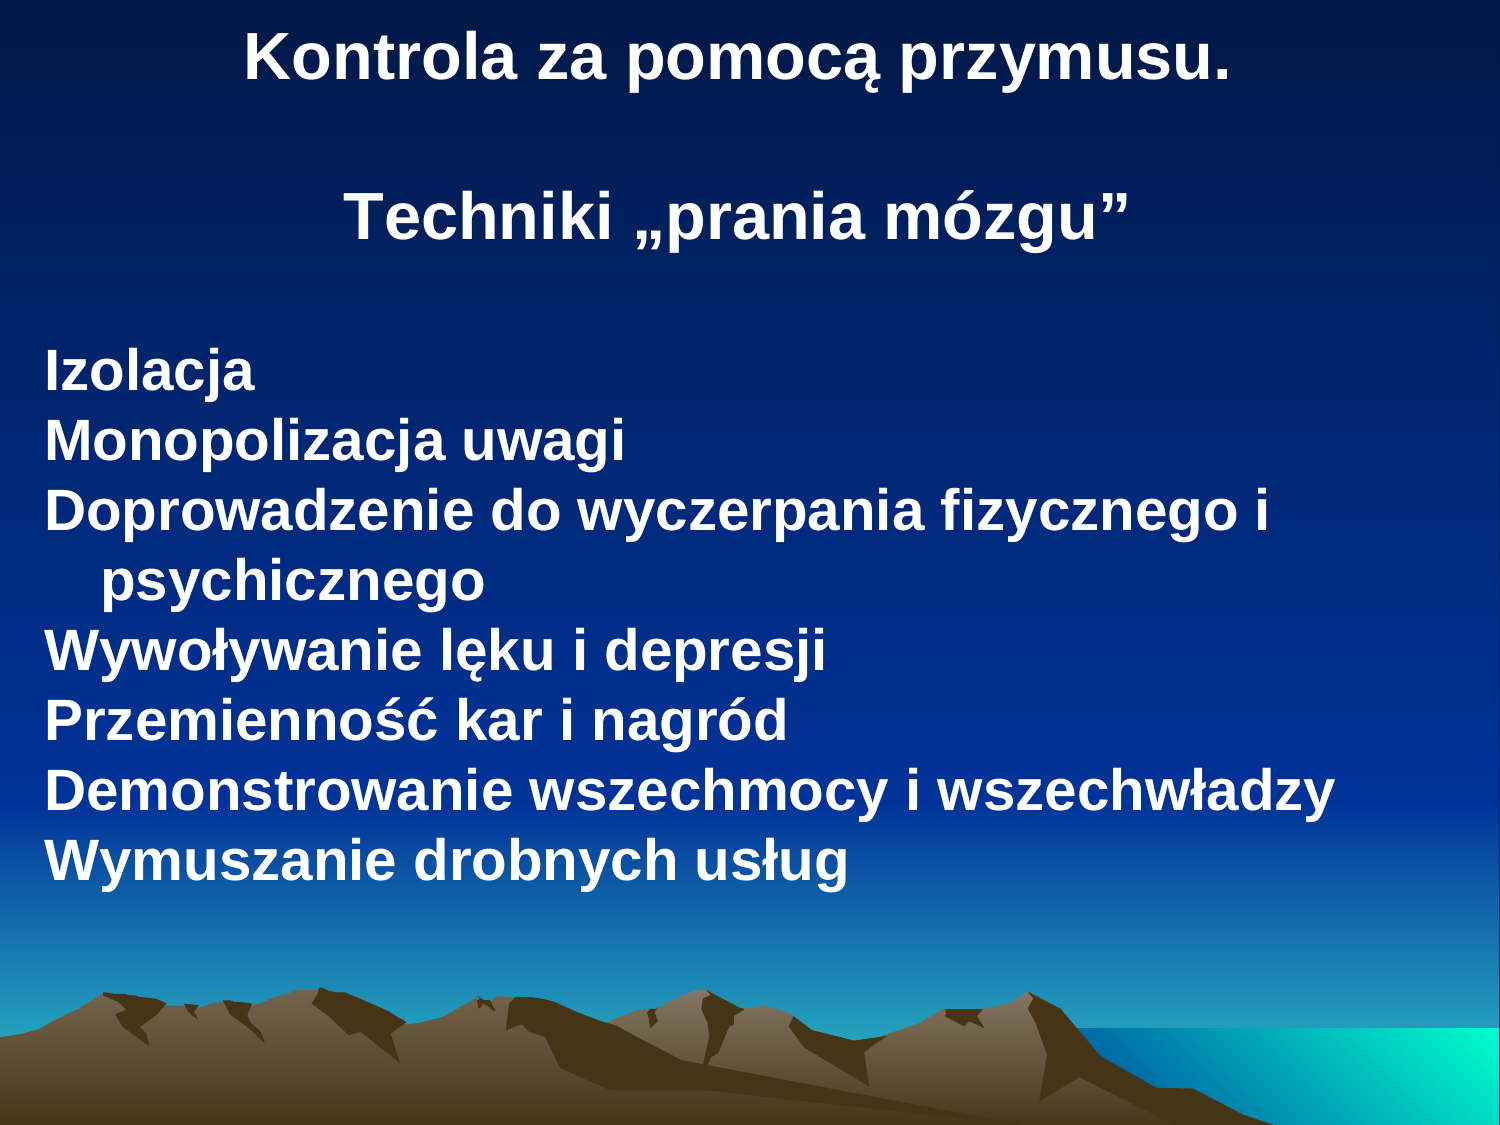

Kontrola za pomocą przymusu.
Techniki „prania mózgu”
Izolacja
Monopolizacja uwagi
Doprowadzenie do wyczerpania fizycznego i psychicznego
Wywoływanie lęku i depresji
Przemienność kar i nagród
Demonstrowanie wszechmocy i wszechwładzy
Wymuszanie drobnych usług